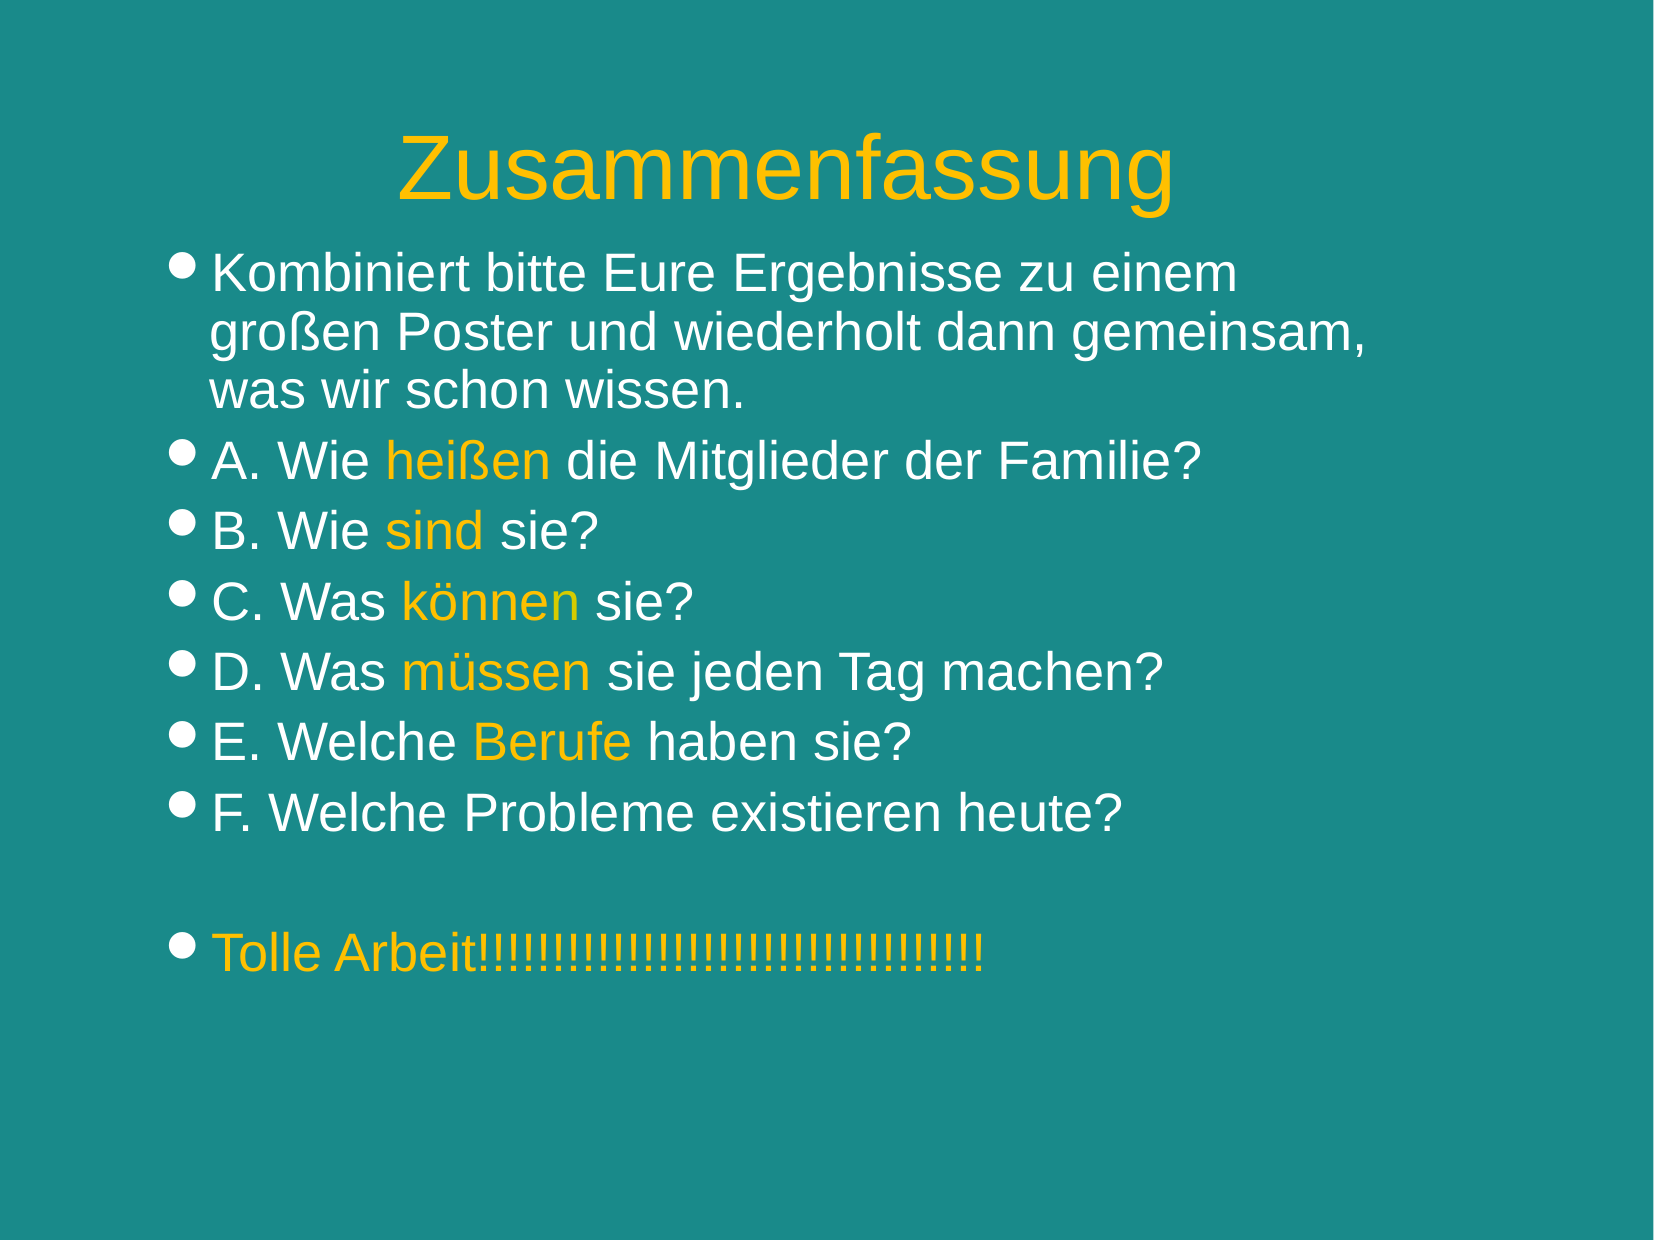

# Zusammenfassung
Kombiniert bitte Eure Ergebnisse zu einem großen Poster und wiederholt dann gemeinsam, was wir schon wissen.
A. Wie heißen die Mitglieder der Familie?
B. Wie sind sie?
C. Was können sie?
D. Was müssen sie jeden Tag machen?
E. Welche Berufe haben sie?
F. Welche Probleme existieren heute?
Tolle Arbeit!!!!!!!!!!!!!!!!!!!!!!!!!!!!!!!!!!